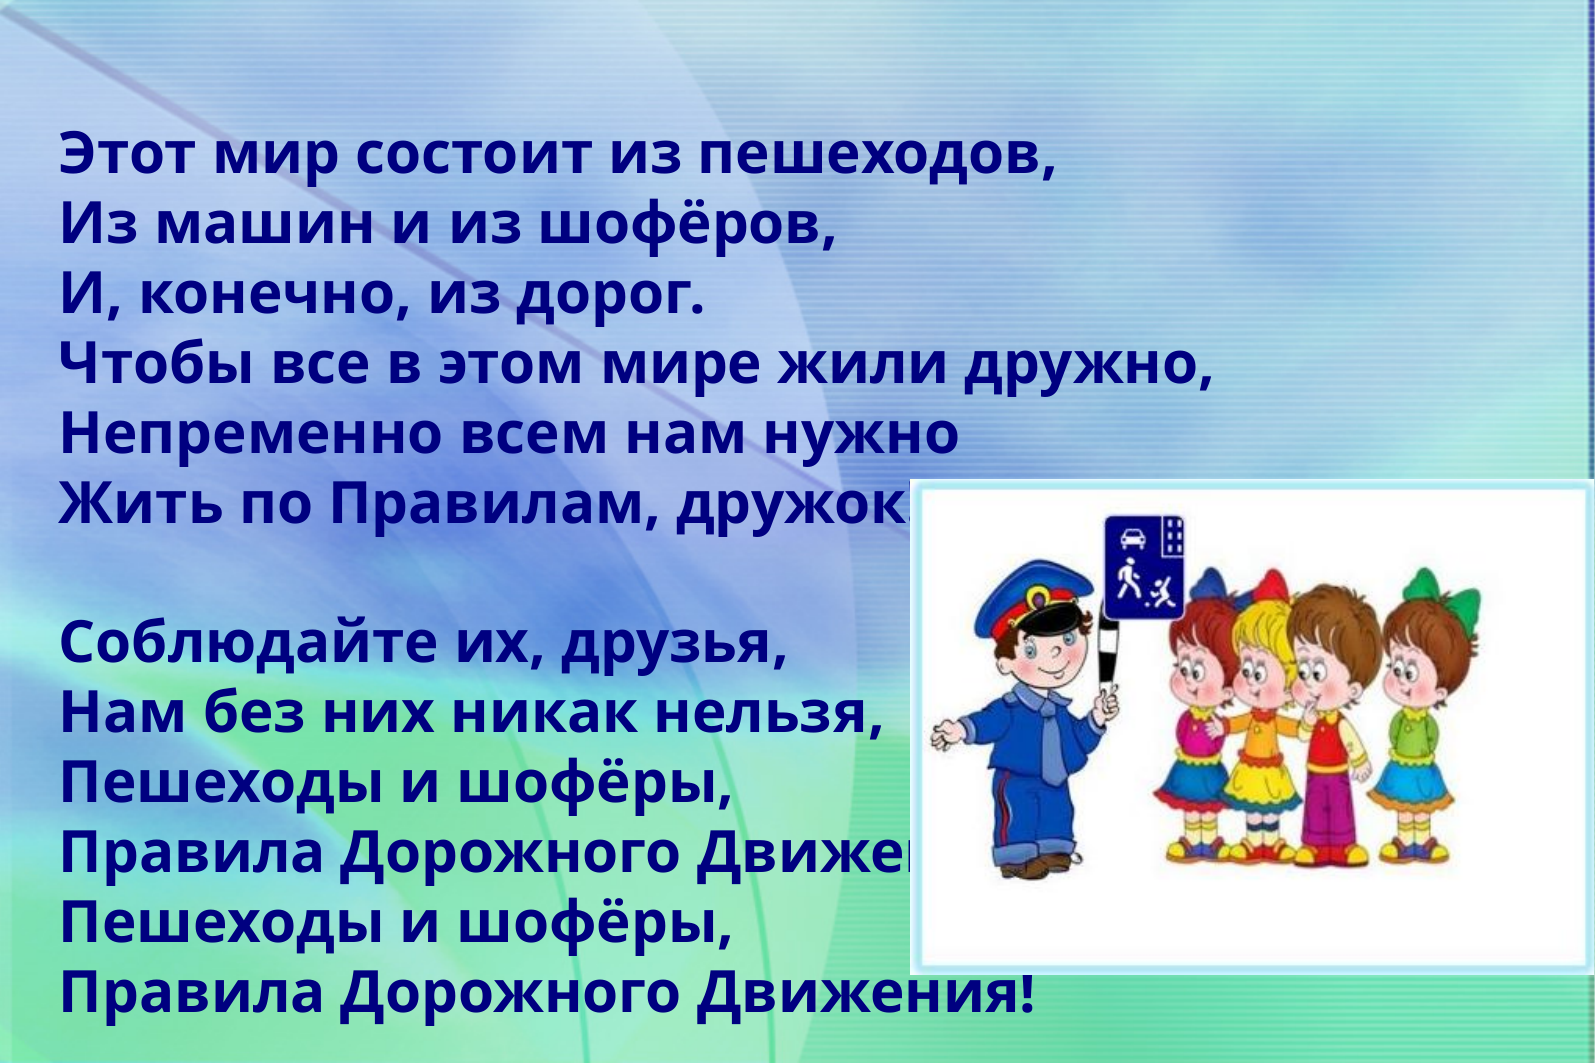

#
Этот мир состоит из пешеходов,
Из машин и из шофёров,
И, конечно, из дорог.
Чтобы все в этом мире жили дружно,
Непременно всем нам нужно
Жить по Правилам, дружок!
Соблюдайте их, друзья,
Нам без них никак нельзя,
Пешеходы и шофёры,
Правила Дорожного Движения!
Пешеходы и шофёры,
Правила Дорожного Движения!